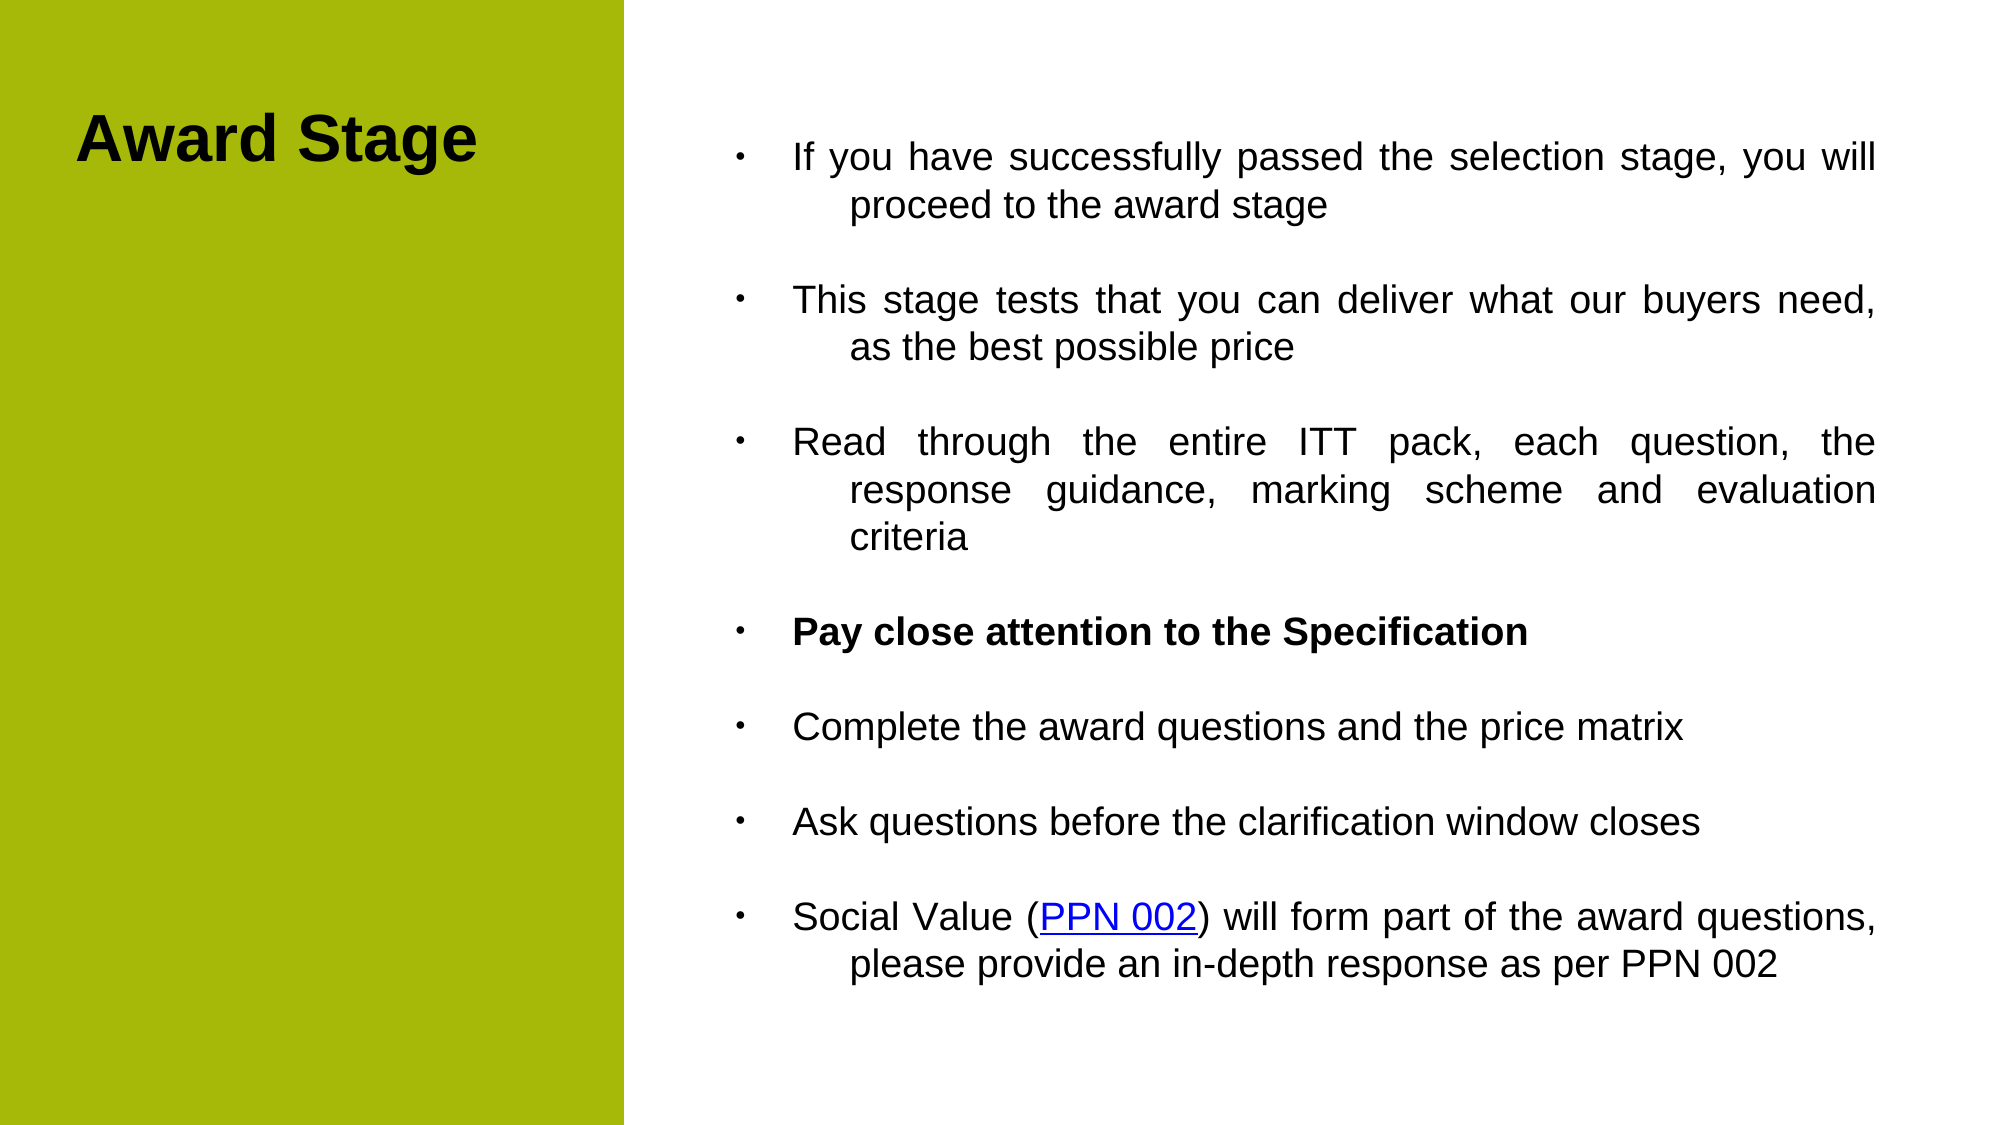

# Award Stage
If you have successfully passed the selection stage, you will proceed to the award stage
This stage tests that you can deliver what our buyers need, as the best possible price
Read through the entire ITT pack, each question, the response guidance, marking scheme and evaluation criteria
Pay close attention to the Specification
Complete the award questions and the price matrix
Ask questions before the clarification window closes
Social Value (PPN 002) will form part of the award questions, please provide an in-depth response as per PPN 002